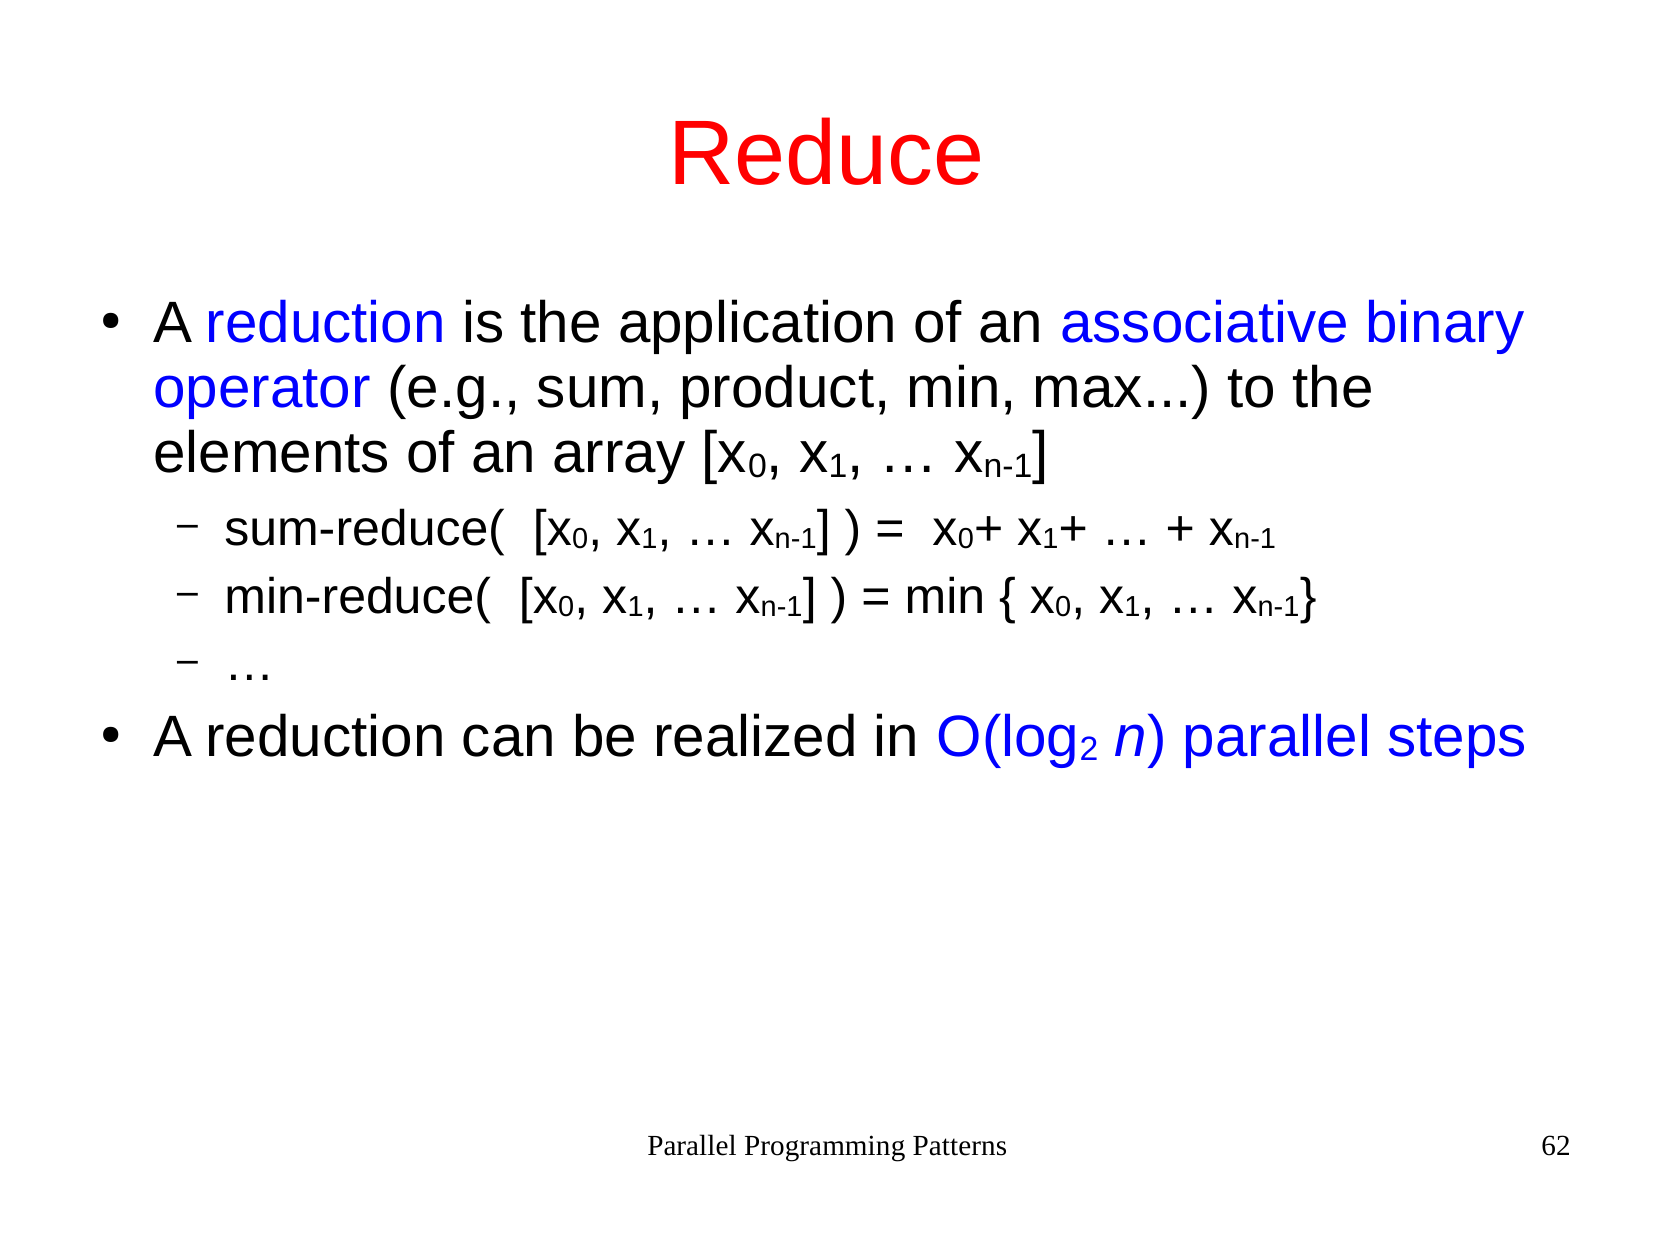

# Reduce
A reduction is the application of an associative binary operator (e.g., sum, product, min, max...) to the elements of an array [x0, x1, … xn-1]
sum-reduce( [x0, x1, … xn-1] ) = x0+ x1+ … + xn-1
min-reduce( [x0, x1, … xn-1] ) = min { x0, x1, … xn-1}
…
A reduction can be realized in O(log2 n) parallel steps
Parallel Programming Patterns
62